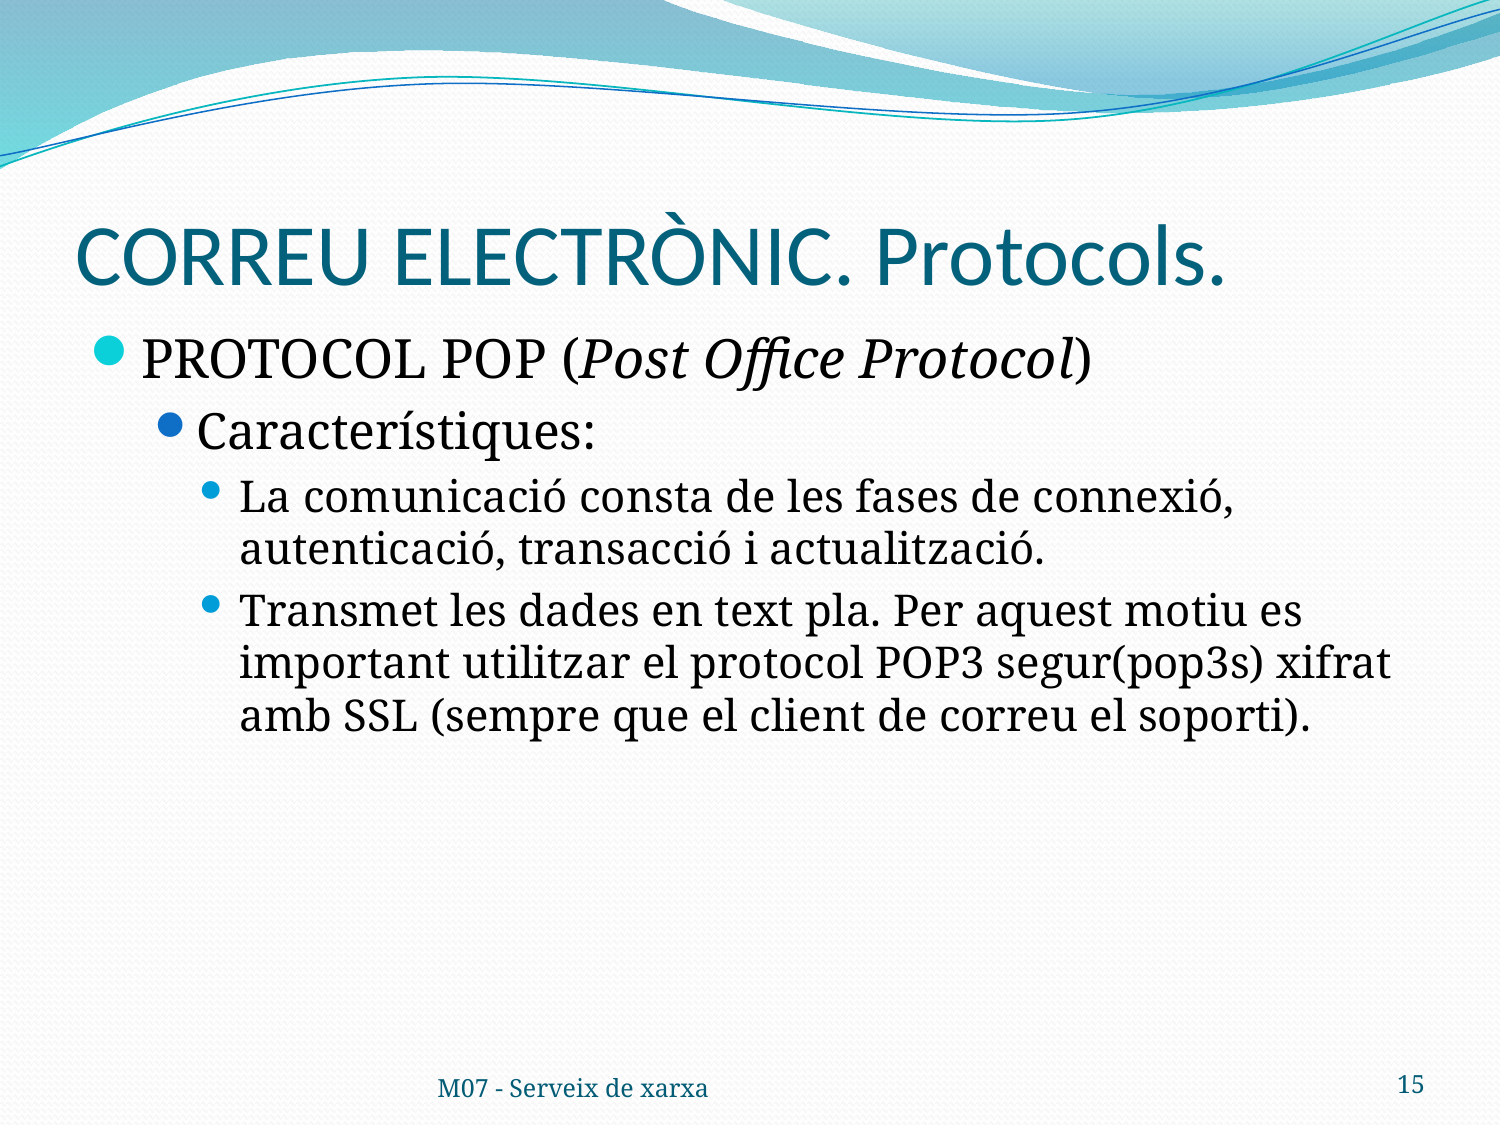

# CORREU ELECTRÒNIC. Protocols.
PROTOCOL POP (Post Office Protocol)
Característiques:
La comunicació consta de les fases de connexió, autenticació, transacció i actualització.
Transmet les dades en text pla. Per aquest motiu es important utilitzar el protocol POP3 segur(pop3s) xifrat amb SSL (sempre que el client de correu el soporti).
M07 - Serveix de xarxa